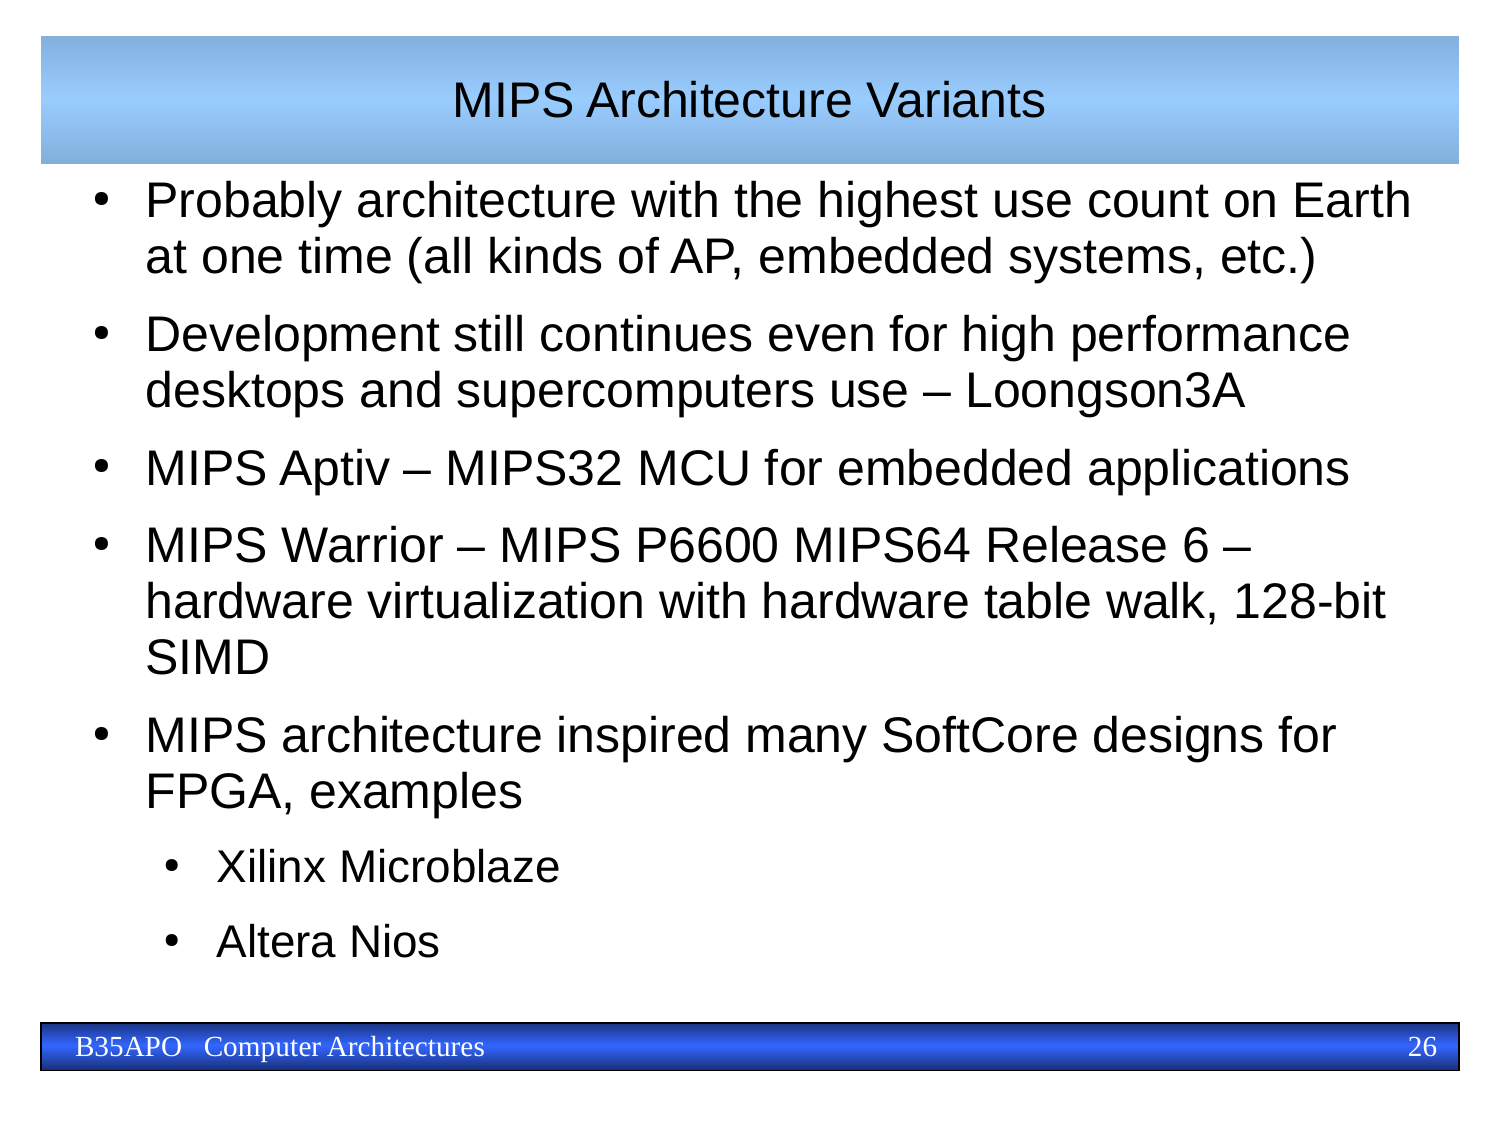

# MIPS Architecture Variants
Probably architecture with the highest use count on Earth at one time (all kinds of AP, embedded systems, etc.)
Development still continues even for high performance desktops and supercomputers use – Loongson3A
MIPS Aptiv – MIPS32 MCU for embedded applications
MIPS Warrior – MIPS P6600 MIPS64 Release 6 – hardware virtualization with hardware table walk, 128-bit SIMD
MIPS architecture inspired many SoftCore designs for FPGA, examples
Xilinx Microblaze
Altera Nios
B35APO Computer Architectures
26